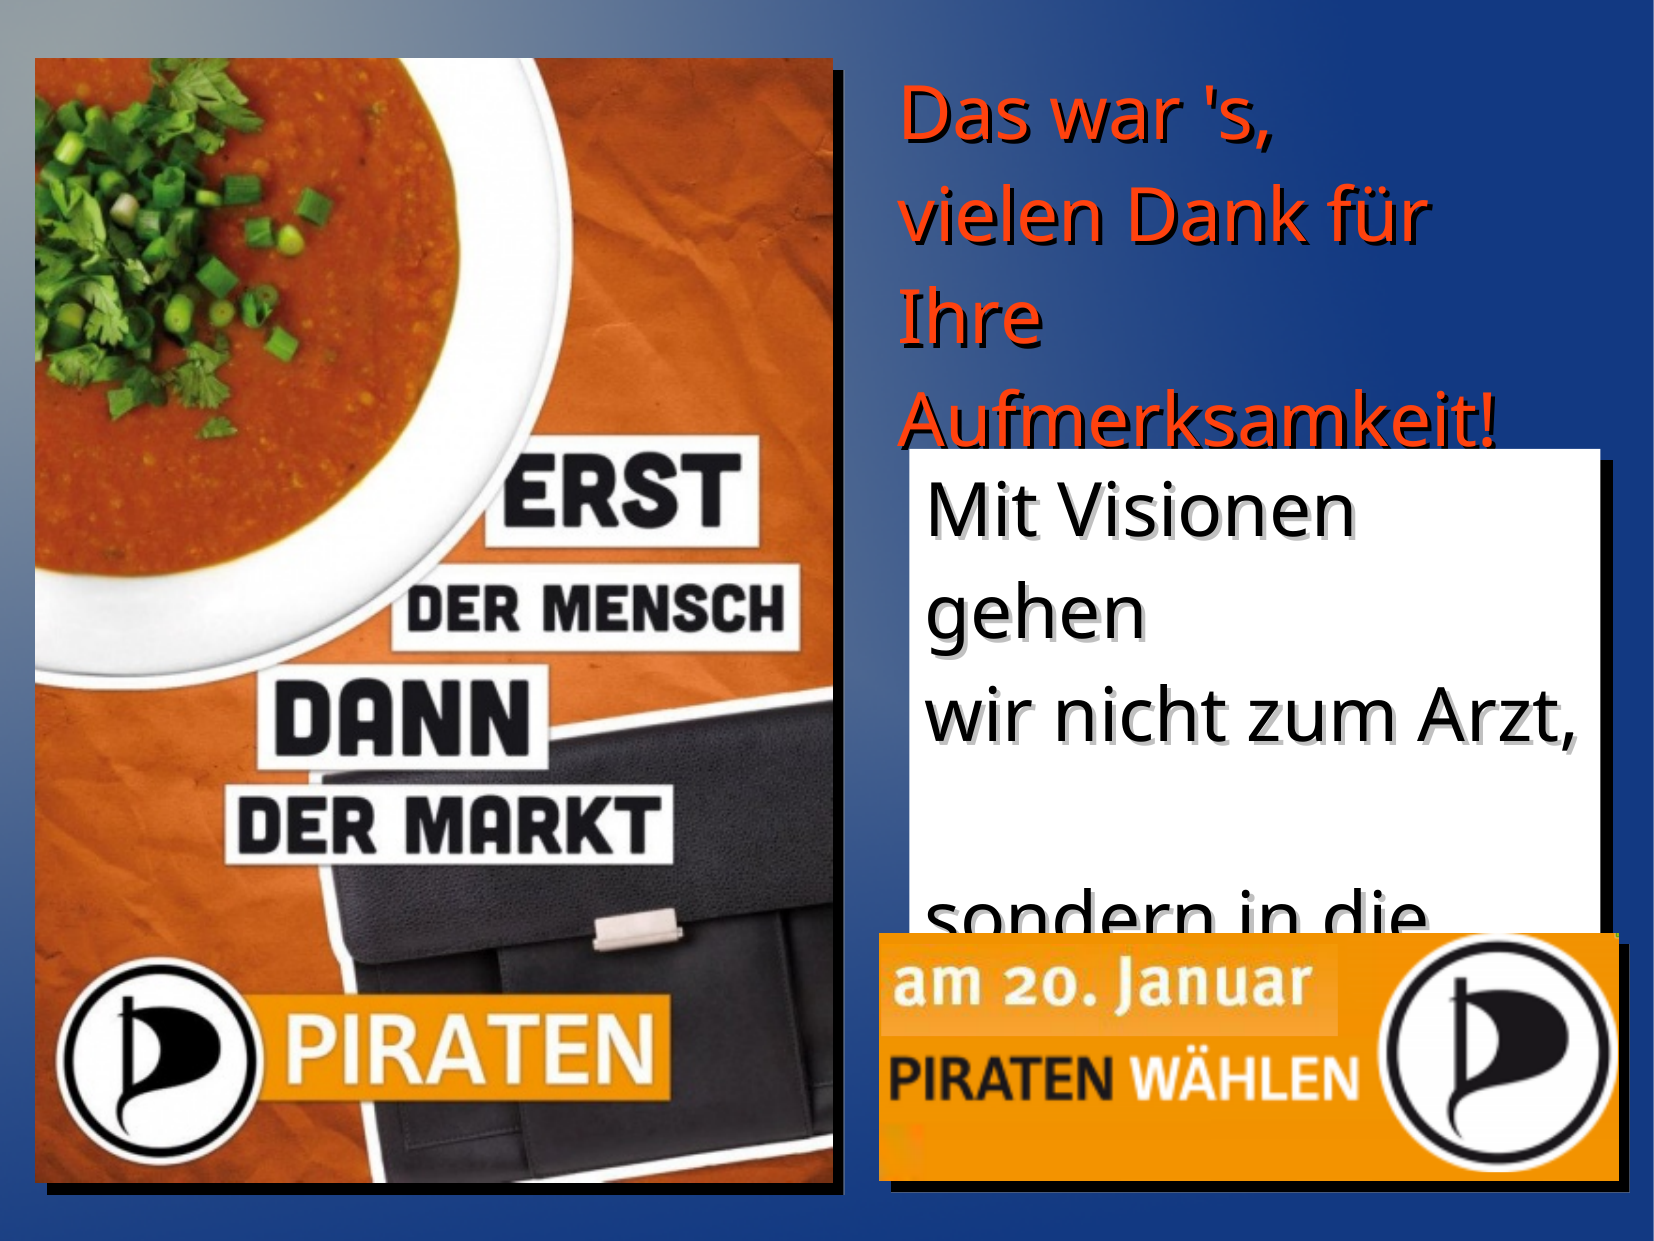

# Das war 's, vielen Dank für Ihre Aufmerksamkeit!
Mit Visionen gehen
wir nicht zum Arzt,
sondern in die
Parlamente!